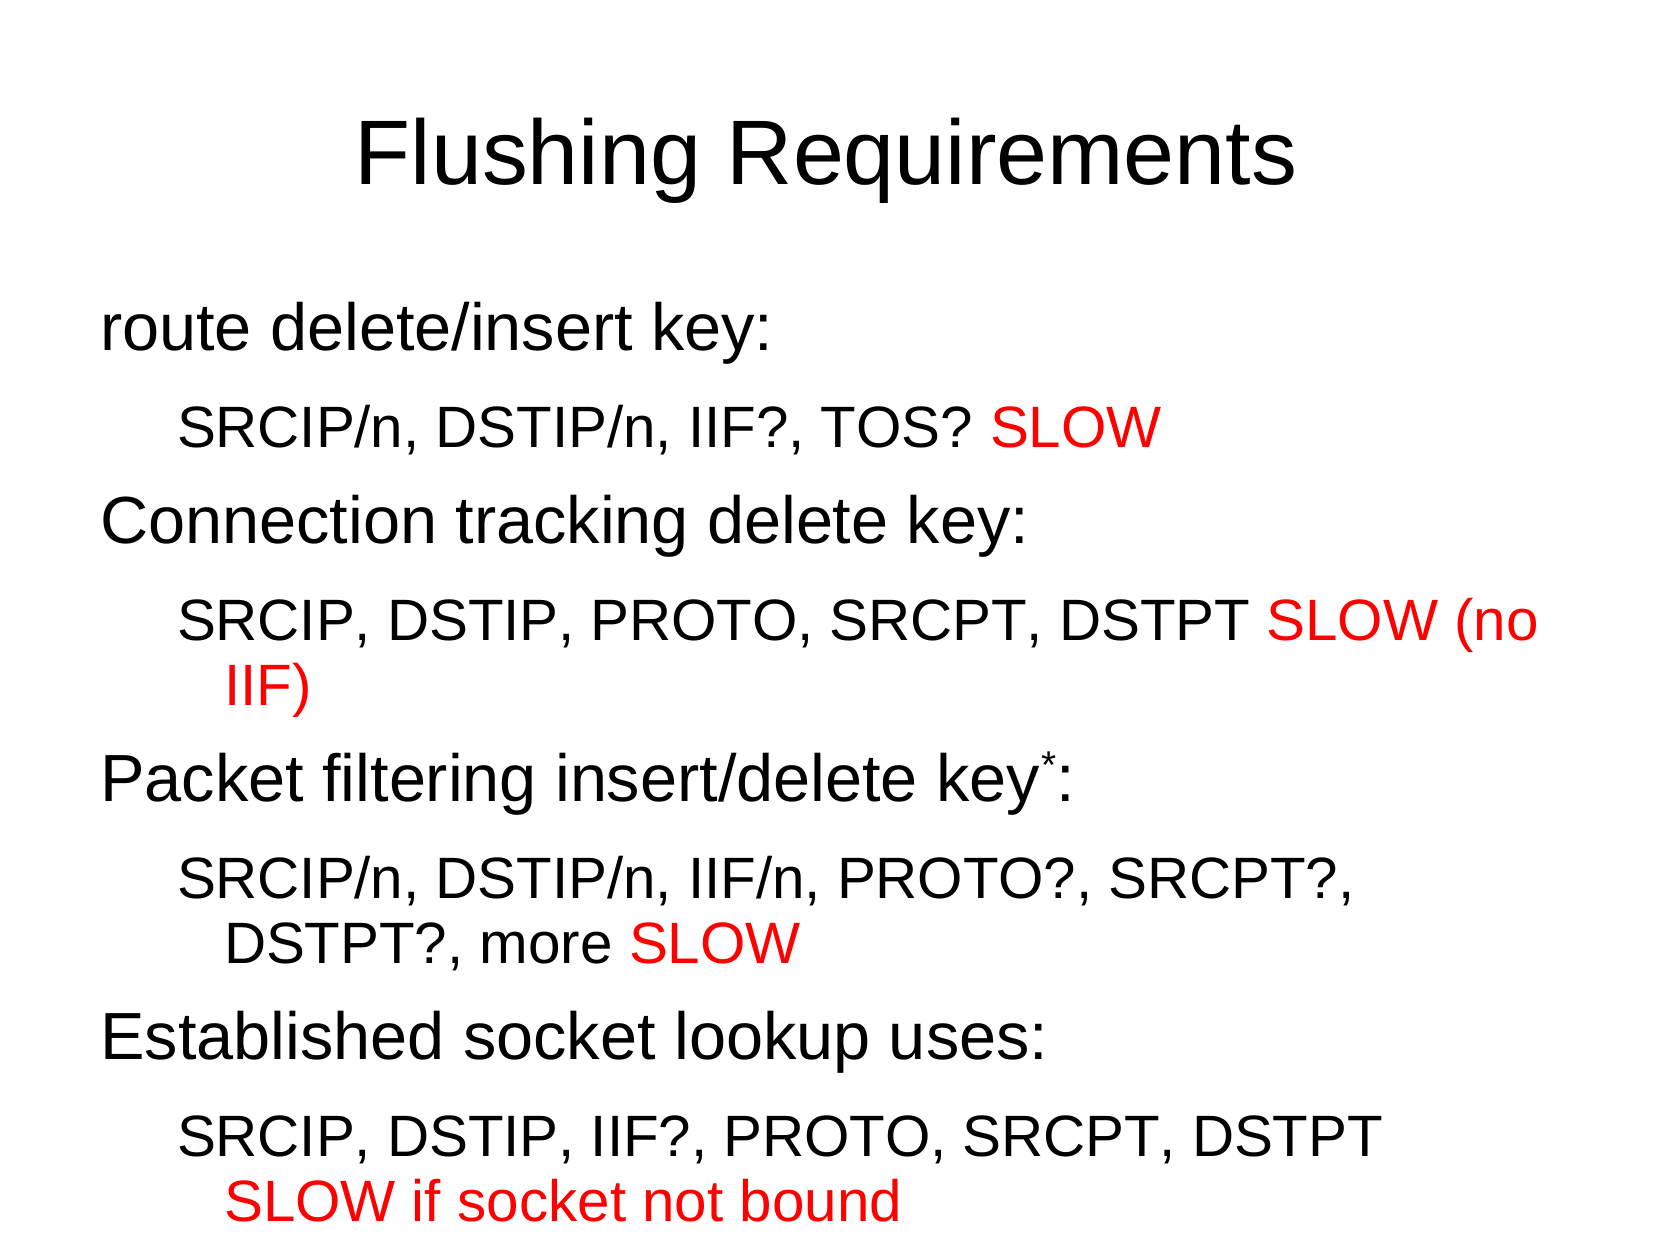

# Flushing Requirements
route delete/insert key:
SRCIP/n, DSTIP/n, IIF?, TOS? SLOW
Connection tracking delete key:
SRCIP, DSTIP, PROTO, SRCPT, DSTPT SLOW (no IIF)
Packet filtering insert/delete key*:
SRCIP/n, DSTIP/n, IIF/n, PROTO?, SRCPT?, DSTPT?, more SLOW
Established socket lookup uses:
SRCIP, DSTIP, IIF?, PROTO, SRCPT, DSTPT SLOW if socket not bound